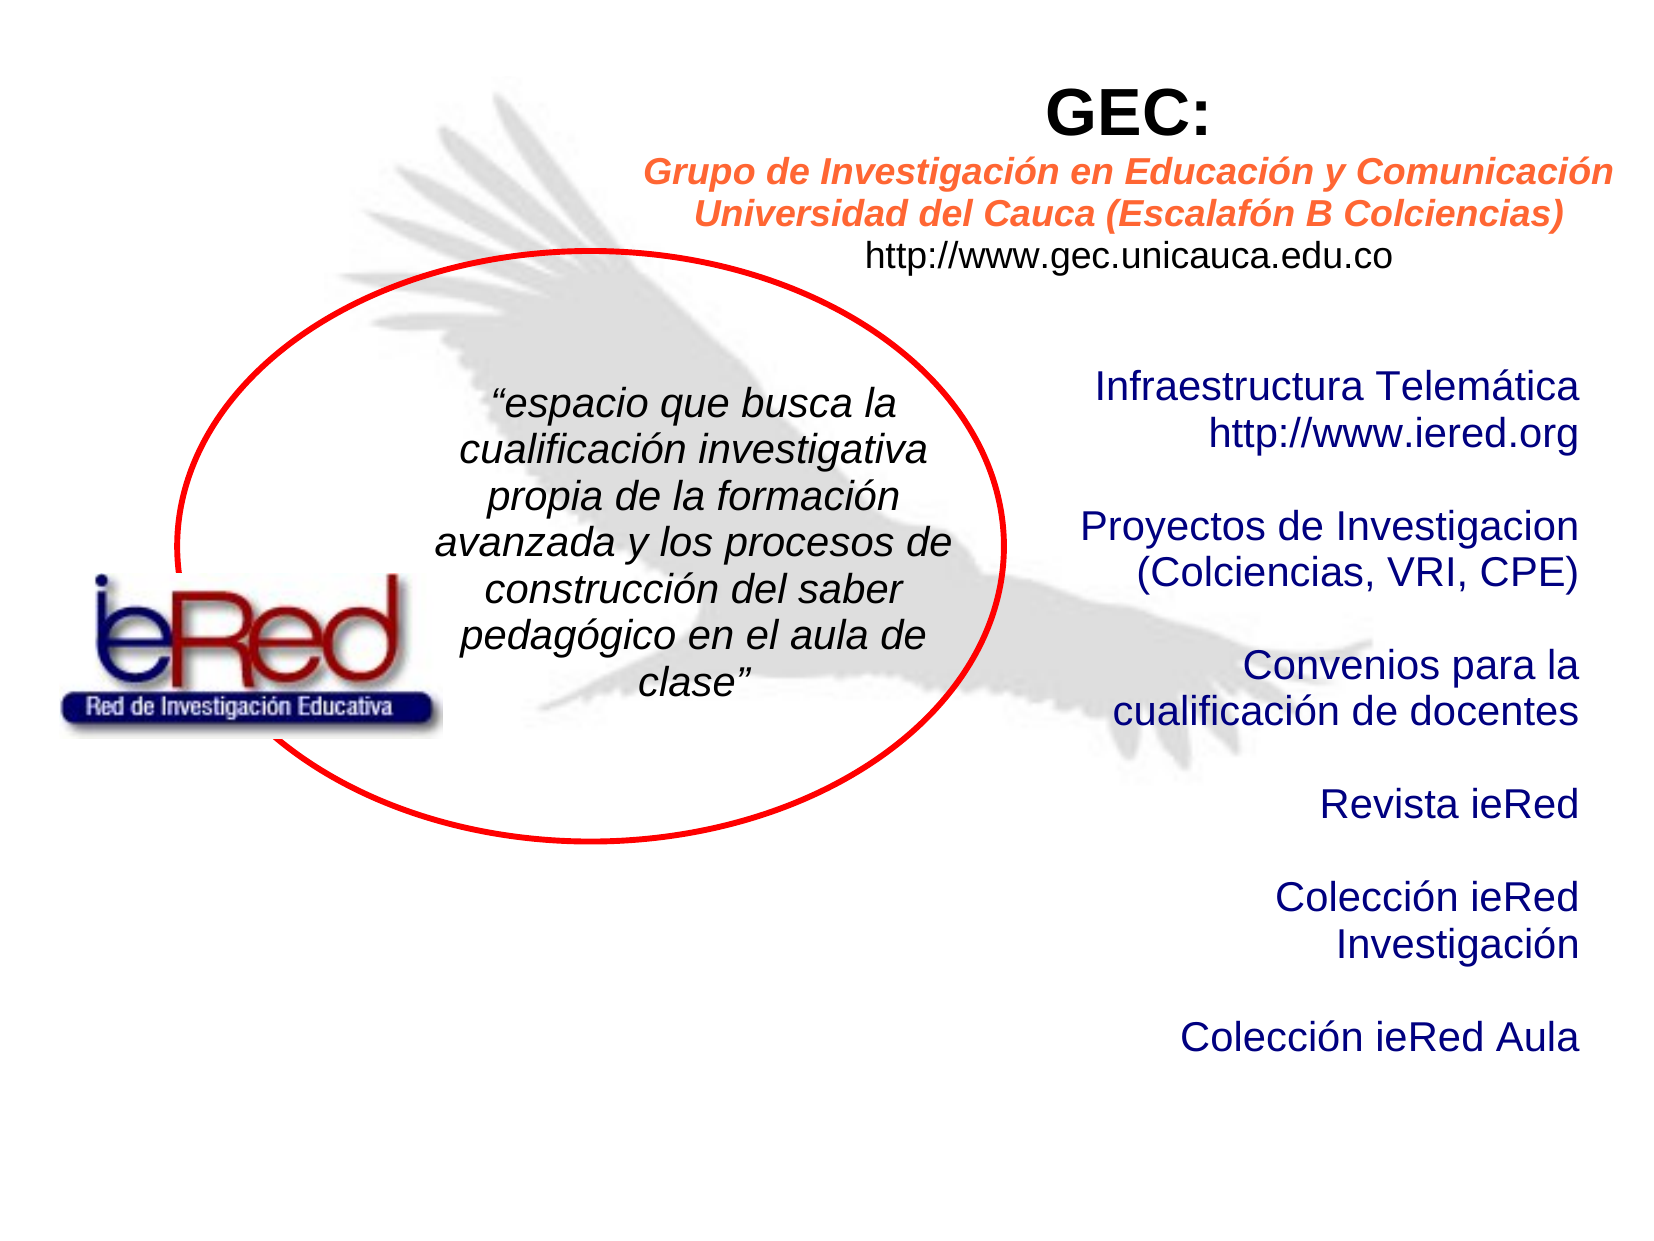

GEC:
Grupo de Investigación en Educación y Comunicación
Universidad del Cauca (Escalafón B Colciencias)
http://www.gec.unicauca.edu.co
Infraestructura Telemática
http://www.iered.org
Proyectos de Investigacion
(Colciencias, VRI, CPE)
Convenios para la cualificación de docentes
Revista ieRed
Colección ieRed Investigación
Colección ieRed Aula
“espacio que busca la cualificación investigativa propia de la formación avanzada y los procesos de construcción del saber pedagógico en el aula de clase”